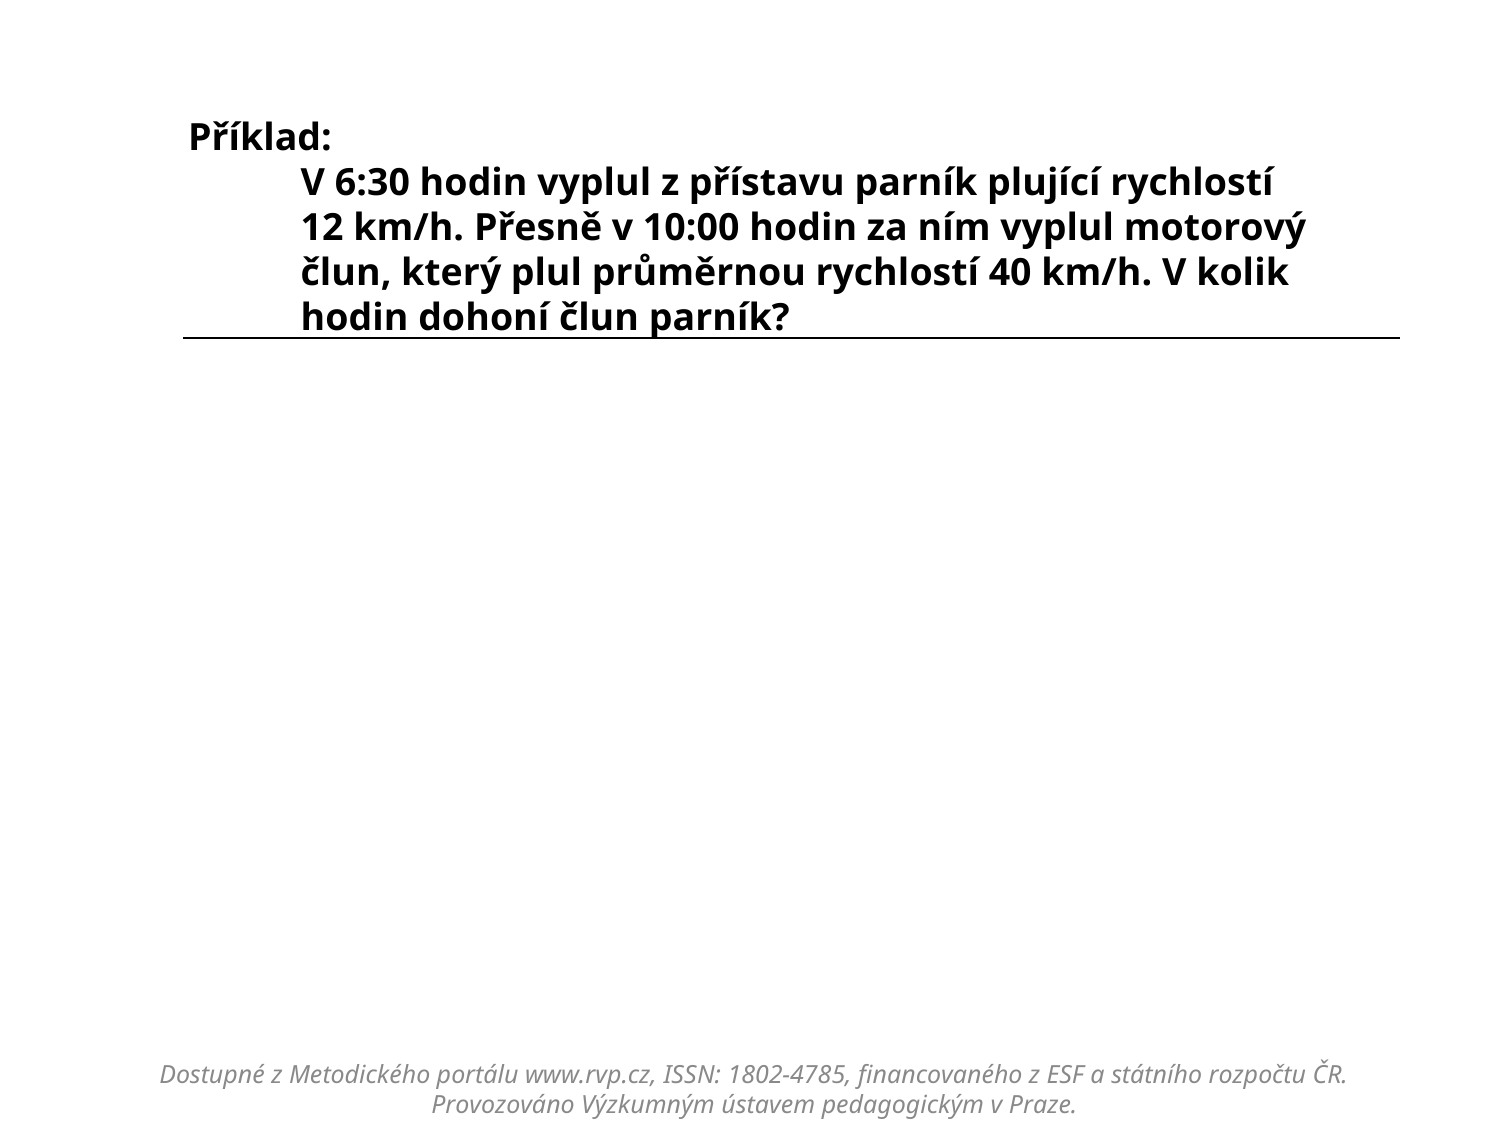

Příklad:
V 6:30 hodin vyplul z přístavu parník plující rychlostí
12 km/h. Přesně v 10:00 hodin za ním vyplul motorový člun, který plul průměrnou rychlostí 40 km/h. V kolik hodin dohoní člun parník?